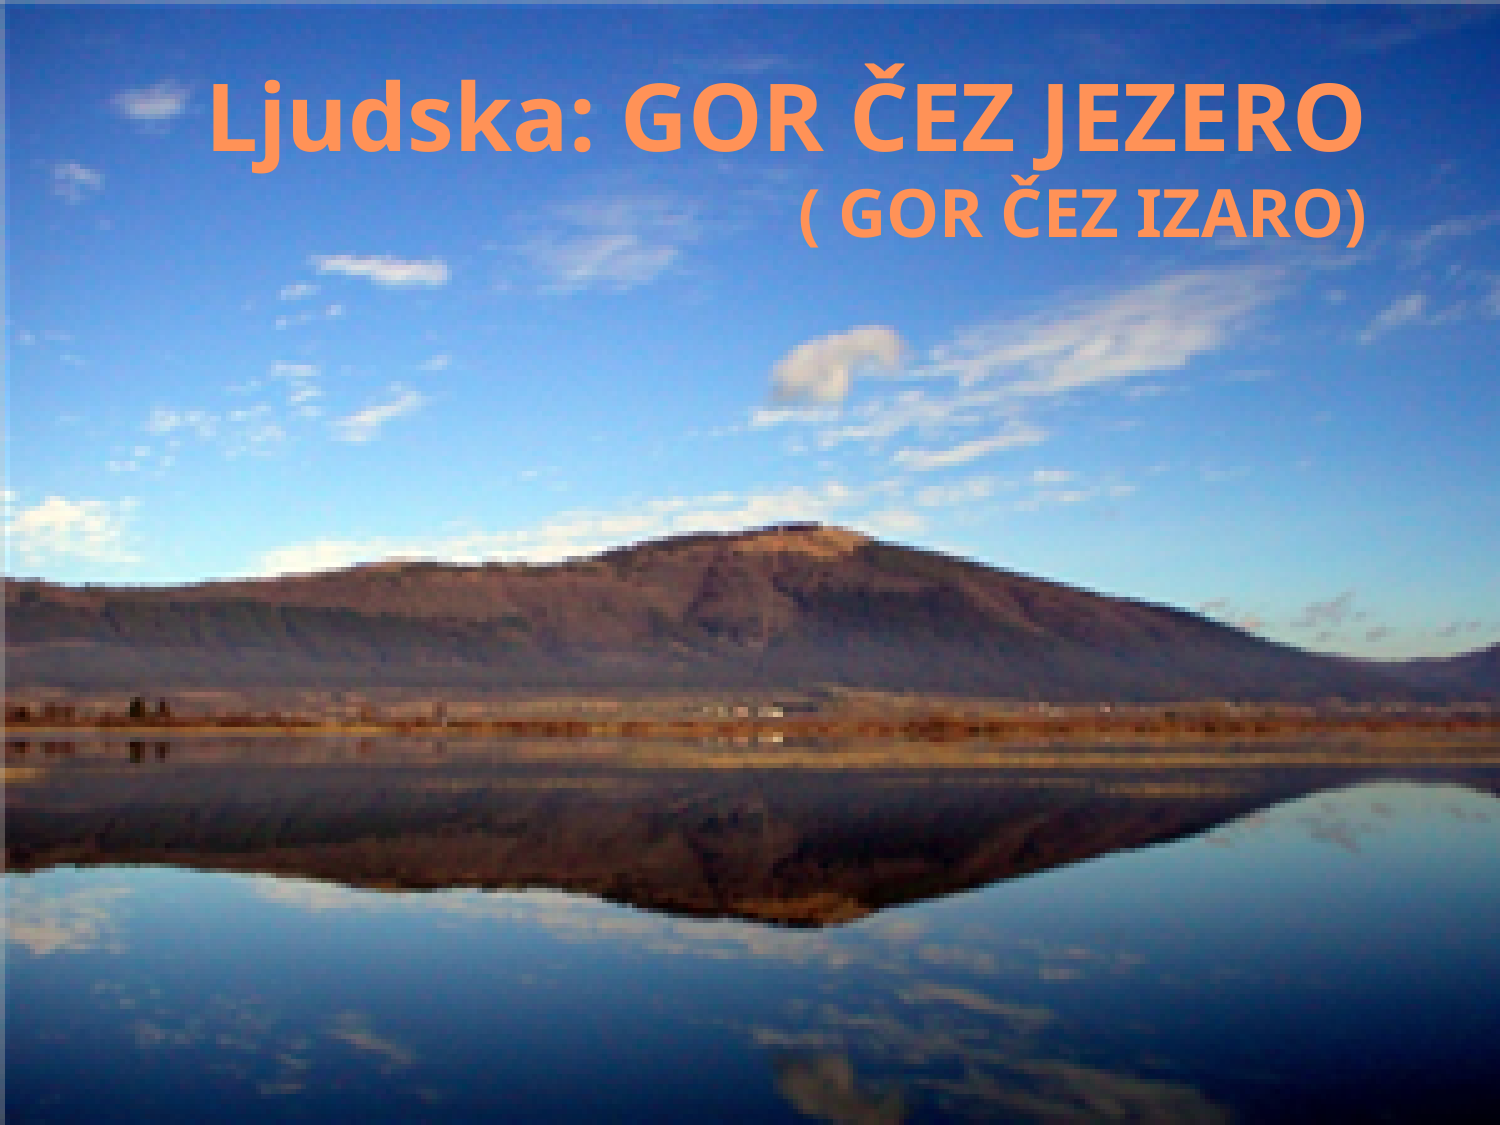

# Ljudska: GOR ČEZ JEZERO ( GOR ČEZ IZARO)